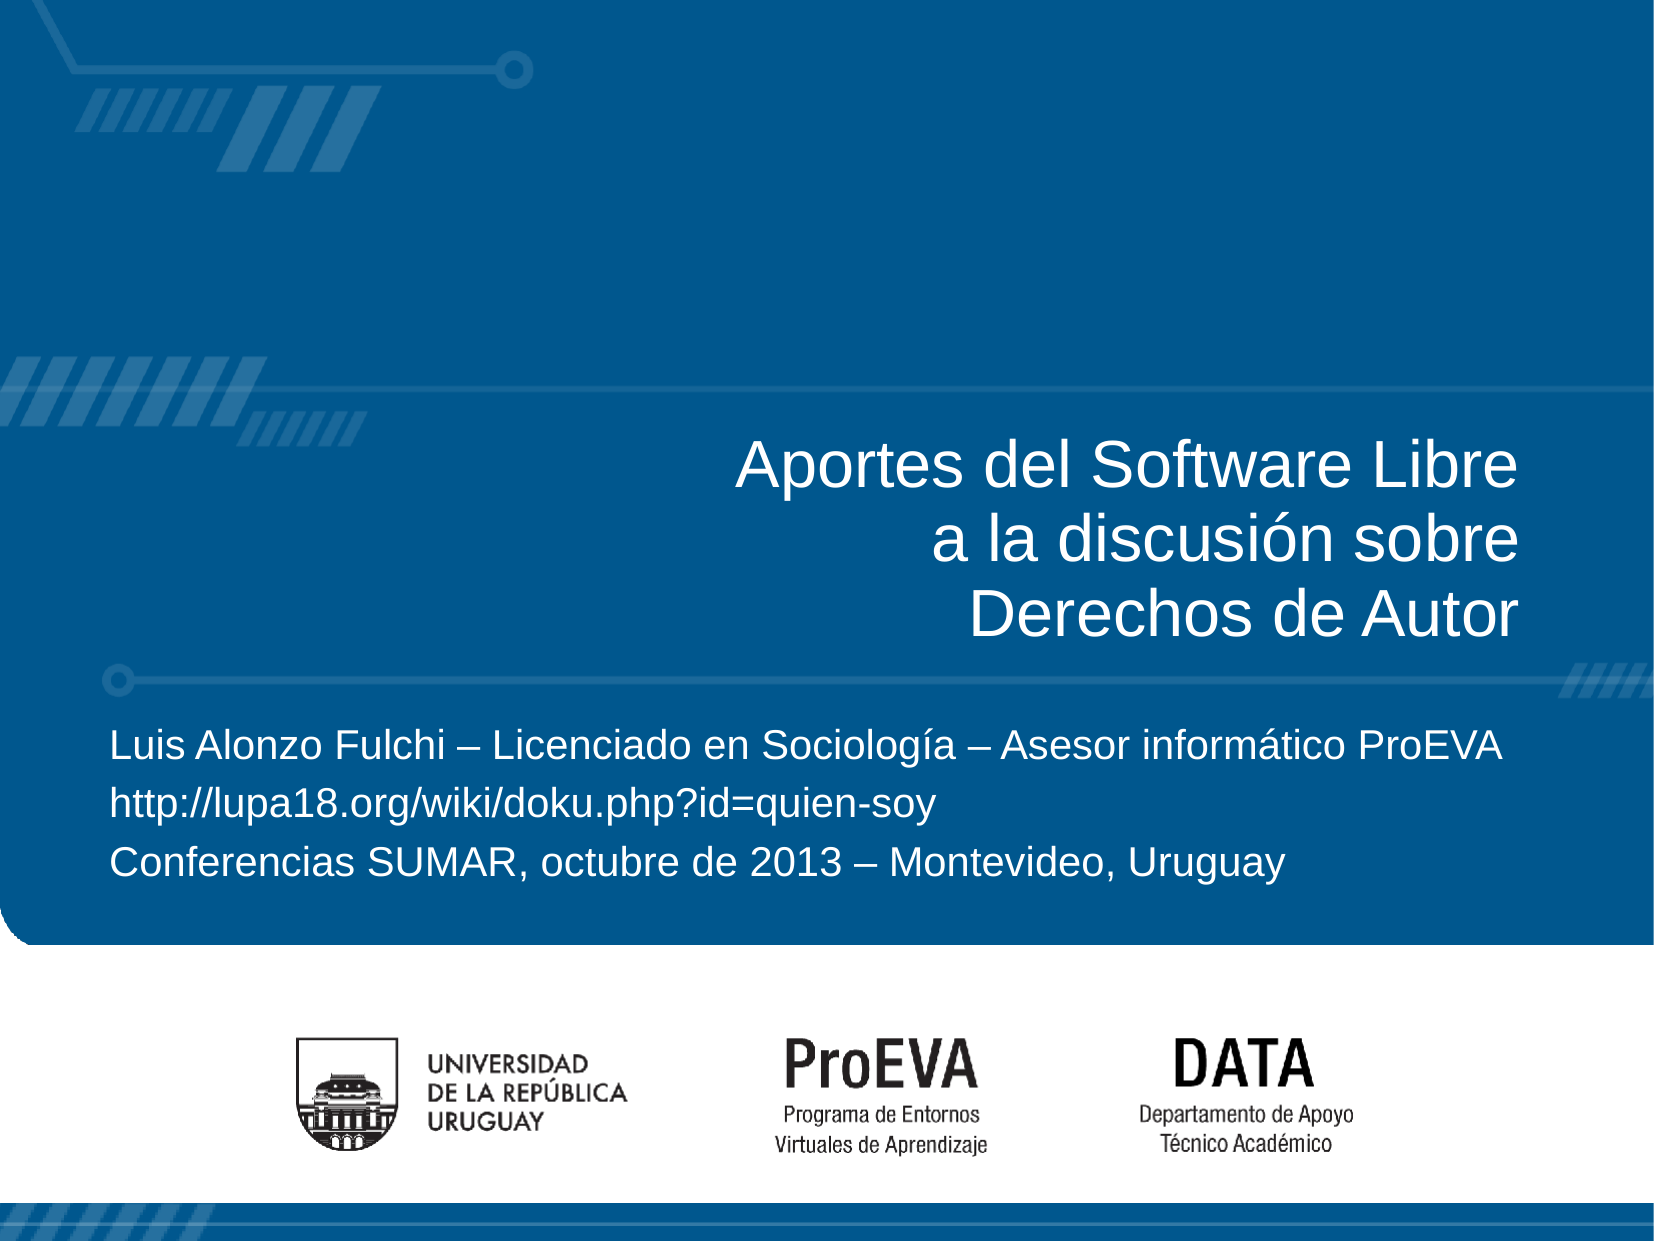

Aportes del Software Libre
a la discusión sobre
Derechos de Autor
Luis Alonzo Fulchi – Licenciado en Sociología – Asesor informático ProEVA
http://lupa18.org/wiki/doku.php?id=quien-soy
Conferencias SUMAR, octubre de 2013 – Montevideo, Uruguay